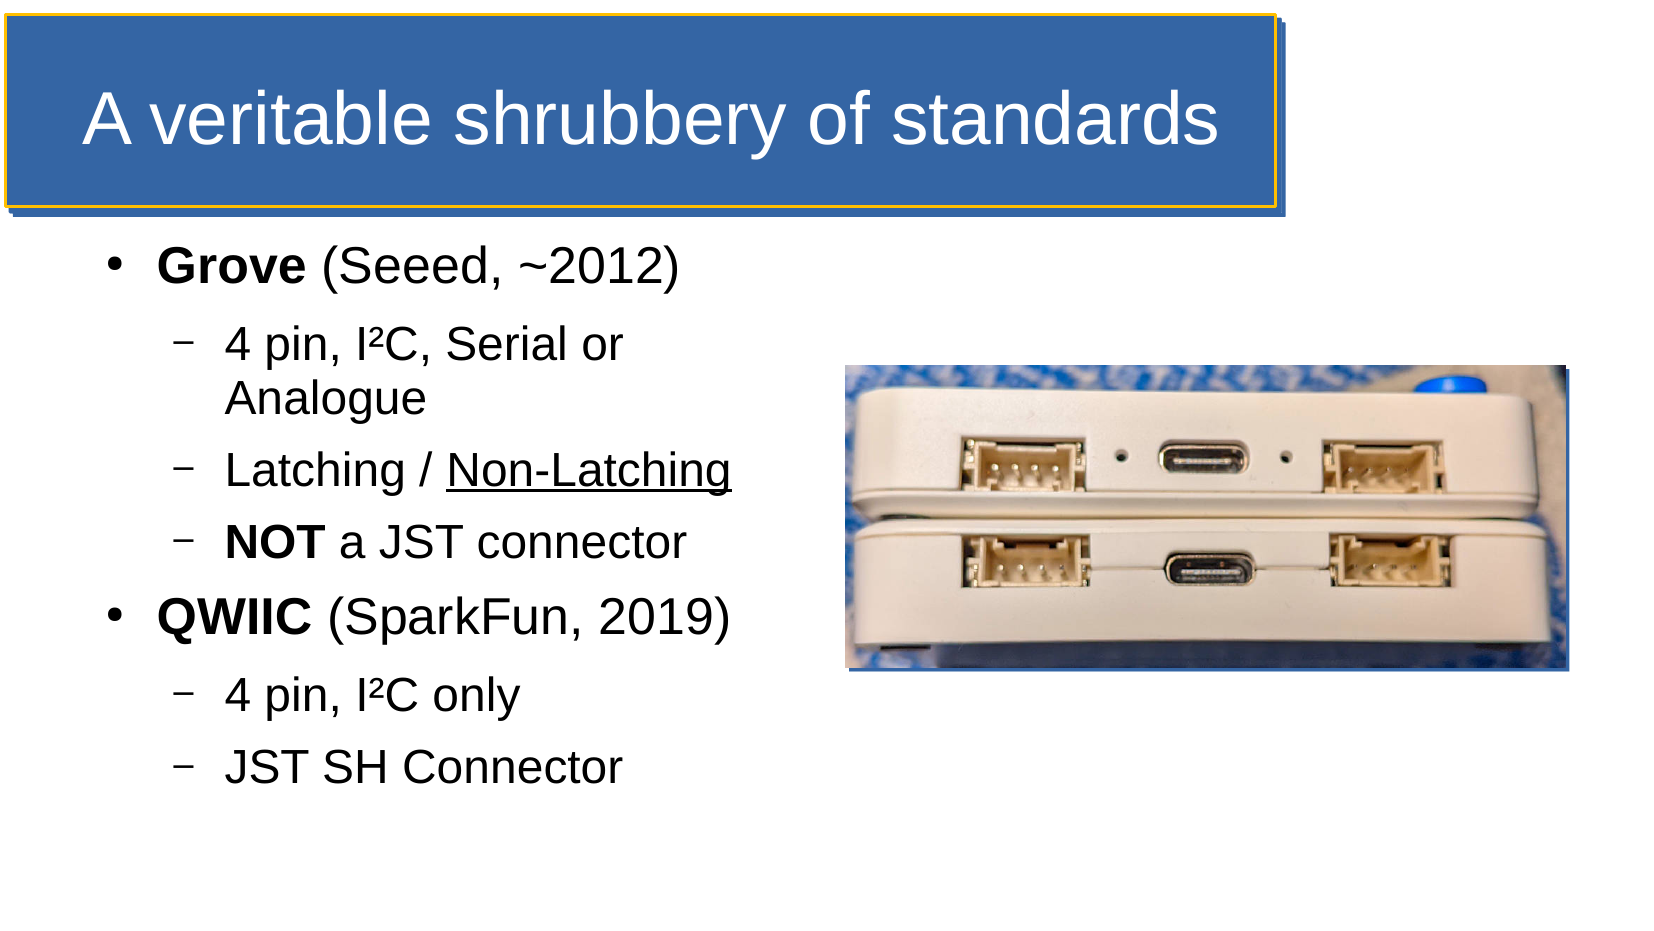

# A veritable shrubbery of standards
Grove (Seeed, ~2012)
4 pin, I²C, Serial or Analogue
Latching / Non-Latching
NOT a JST connector
QWIIC (SparkFun, 2019)
4 pin, I²C only
JST SH Connector